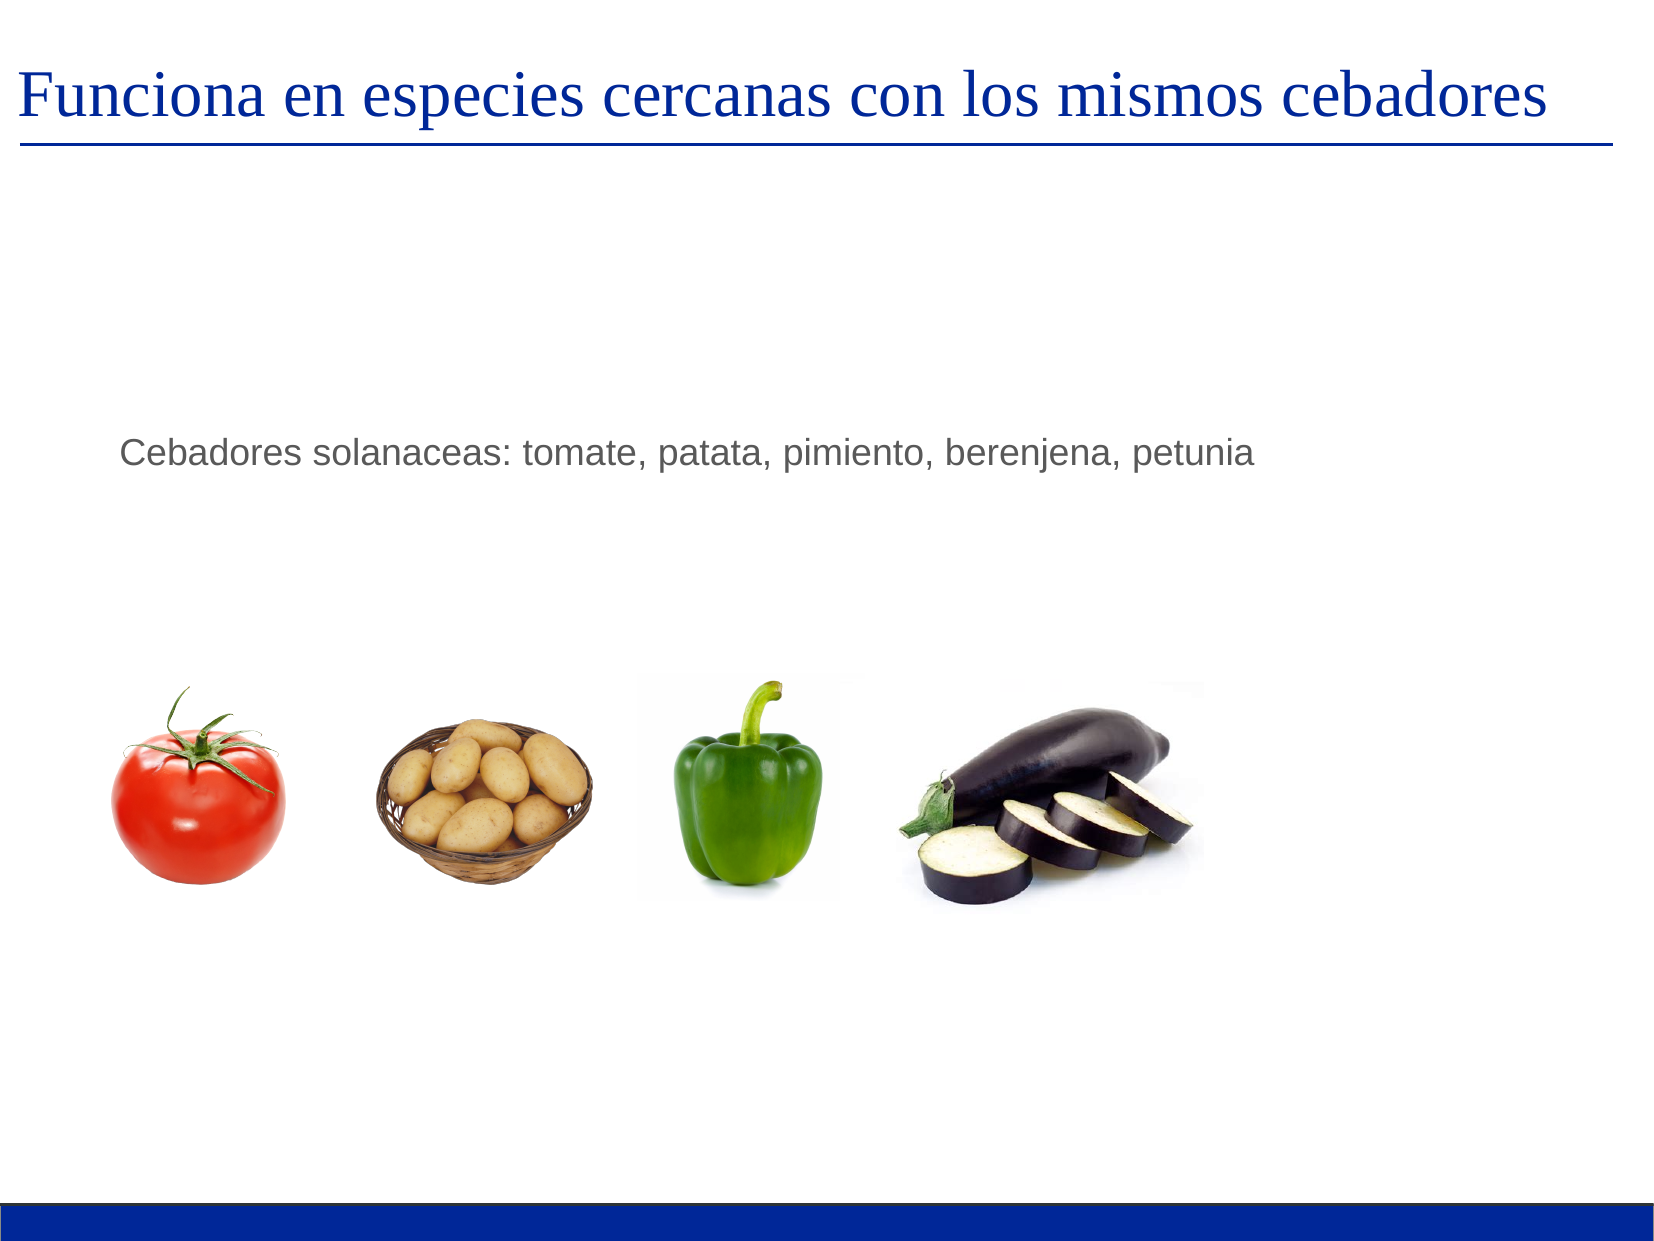

# Funciona en especies cercanas con los mismos cebadores
Cebadores solanaceas: tomate, patata, pimiento, berenjena, petunia